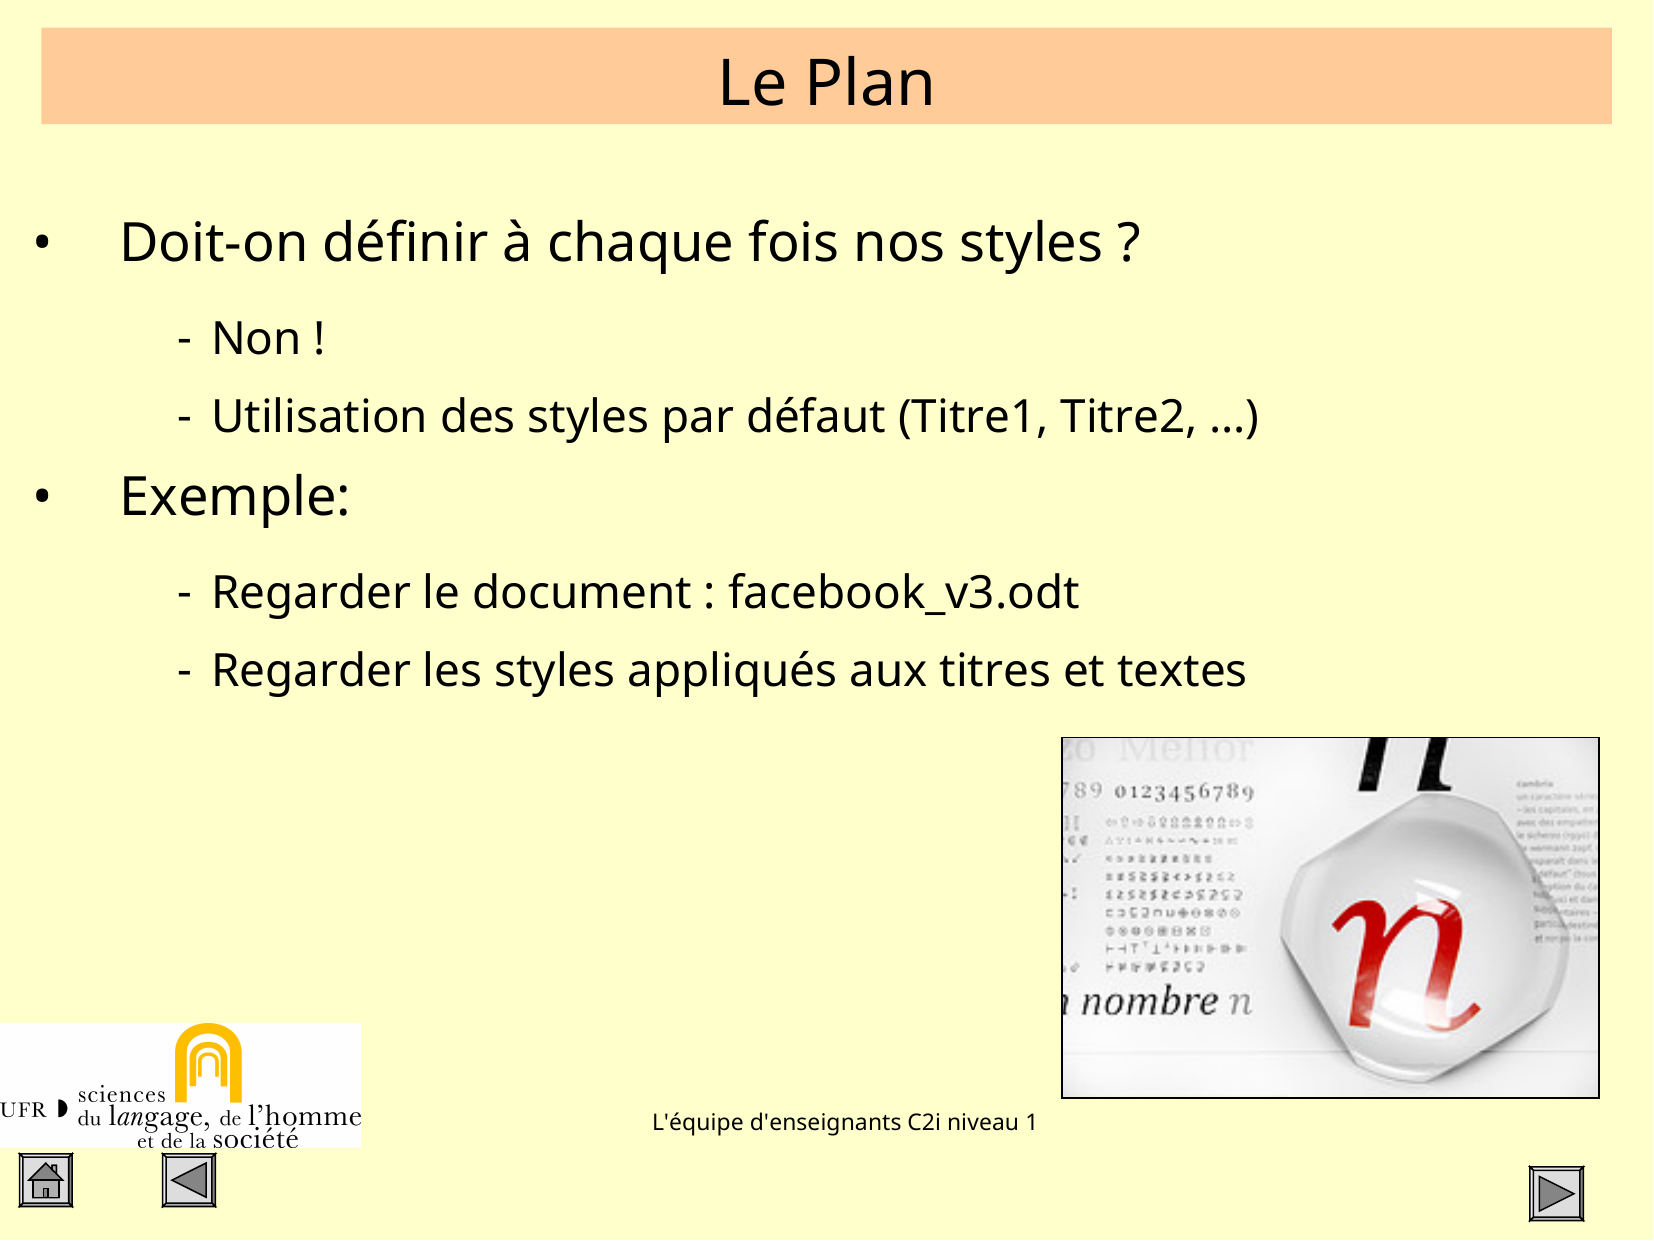

# Le Plan
Doit-on définir à chaque fois nos styles ?
Non !
Utilisation des styles par défaut (Titre1, Titre2, …)
Exemple:
Regarder le document : facebook_v3.odt
Regarder les styles appliqués aux titres et textes